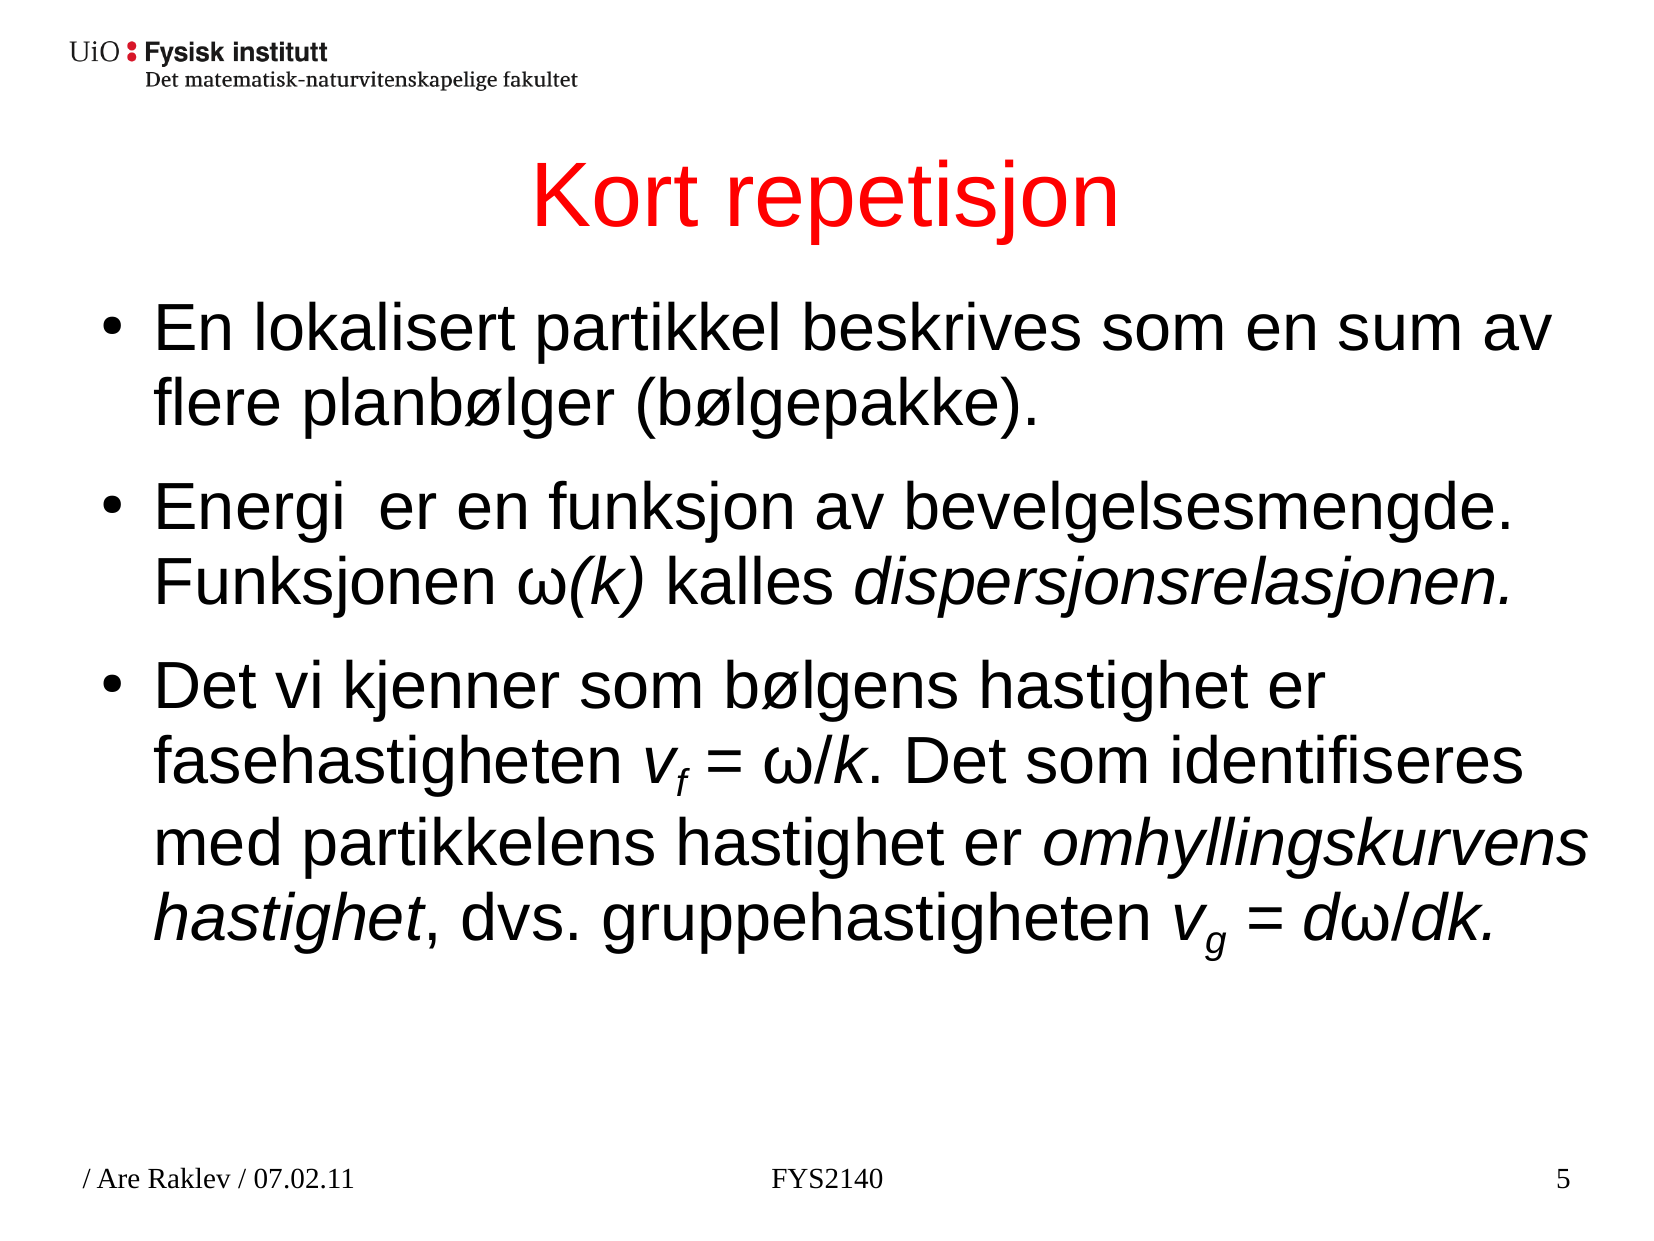

# Kort repetisjon
En lokalisert partikkel beskrives som en sum av flere planbølger (bølgepakke).
Energi	er en funksjon av bevelgelsesmengde. Funksjonen ω(k) kalles dispersjonsrelasjonen.
Det vi kjenner som bølgens hastighet er fasehastigheten vf = ω/k. Det som identifiseres med partikkelens hastighet er omhyllingskurvens hastighet, dvs. gruppehastigheten vg = dω/dk.
/ Are Raklev / 07.02.11
FYS2140
5